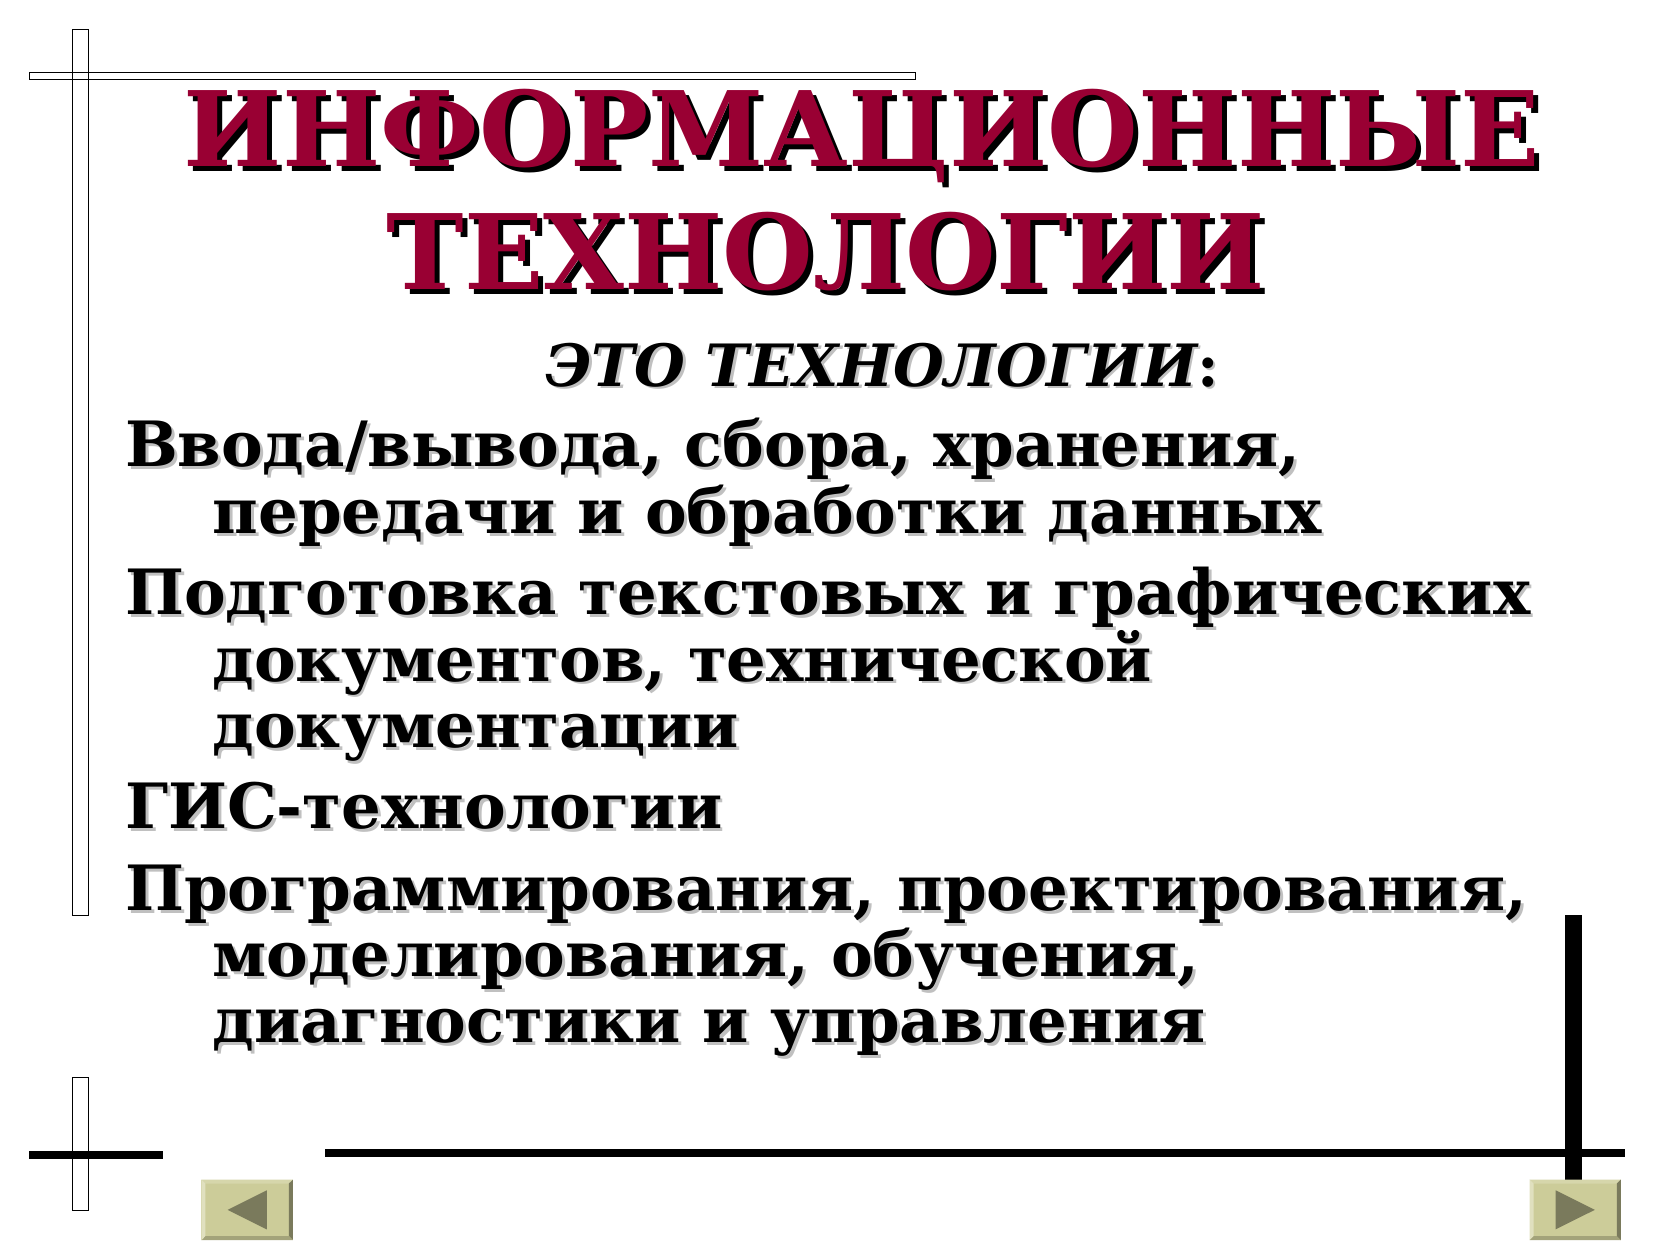

# ИНФОРМАЦИОННЫЕ ТЕХНОЛОГИИ
ЭТО ТЕХНОЛОГИИ:
Ввода/вывода, сбора, хранения, передачи и обработки данных
Подготовка текстовых и графических документов, технической документации
ГИС-технологии
Программирования, проектирования, моделирования, обучения, диагностики и управления